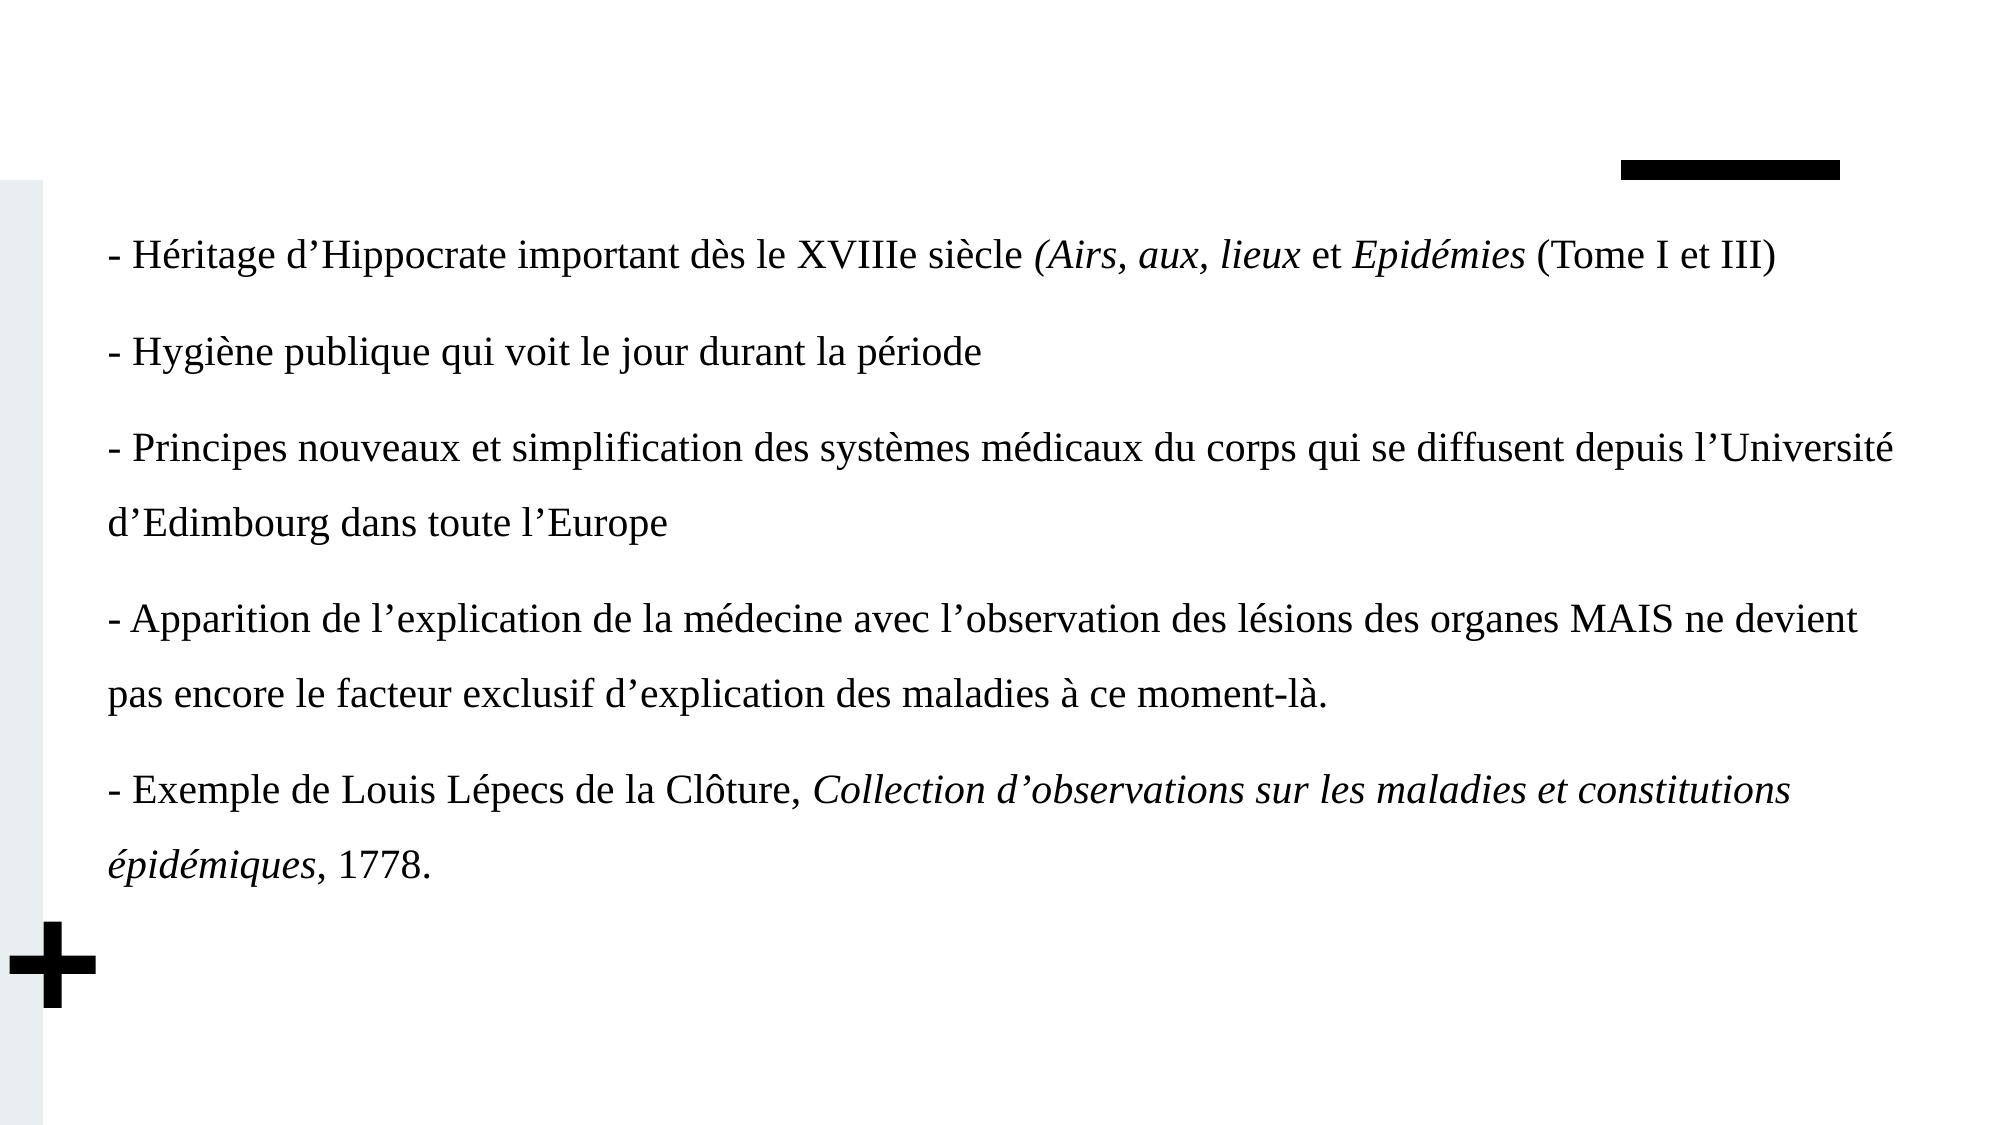

# - Héritage d’Hippocrate important dès le XVIIIe siècle (Airs, aux, lieux et Epidémies (Tome I et III)
- Hygiène publique qui voit le jour durant la période
- Principes nouveaux et simplification des systèmes médicaux du corps qui se diffusent depuis l’Université d’Edimbourg dans toute l’Europe
- Apparition de l’explication de la médecine avec l’observation des lésions des organes MAIS ne devient pas encore le facteur exclusif d’explication des maladies à ce moment-là.
- Exemple de Louis Lépecs de la Clôture, Collection d’observations sur les maladies et constitutions épidémiques, 1778.